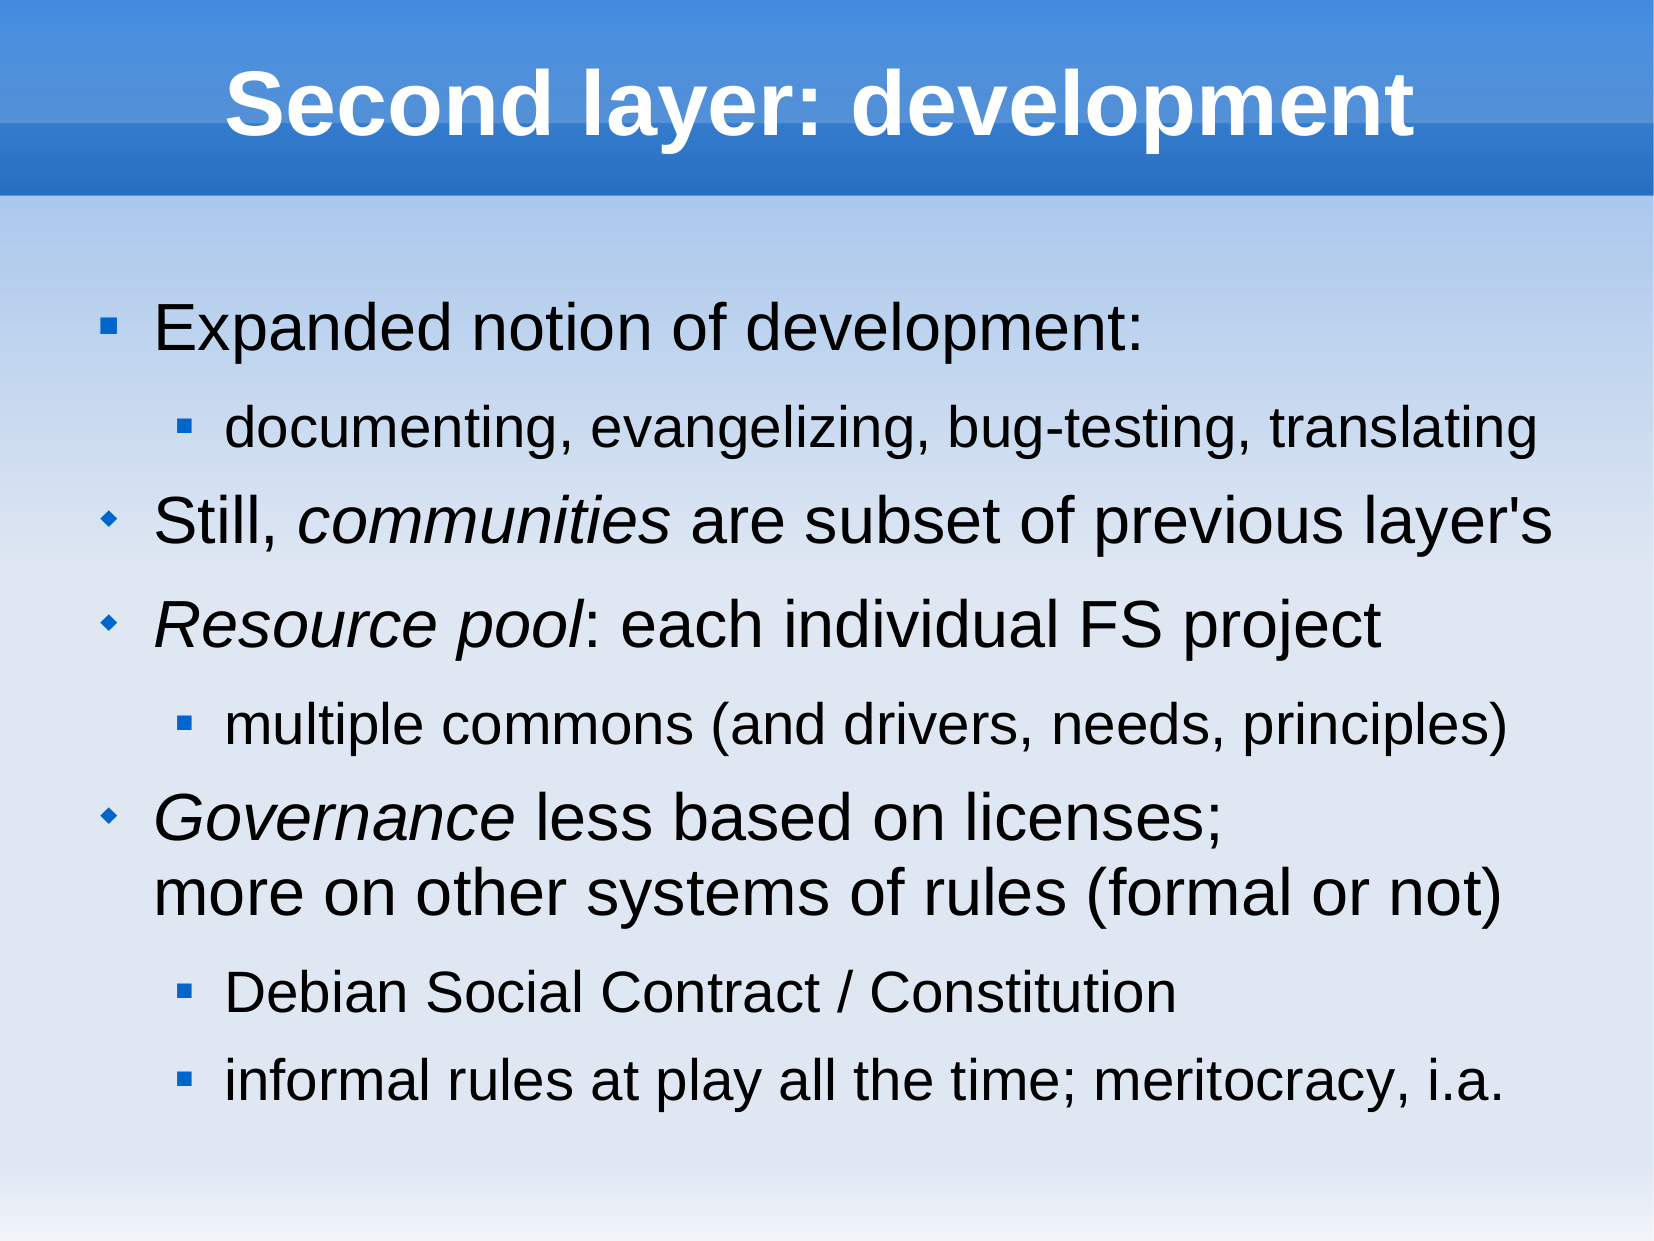

# Second layer: development
Expanded notion of development:
documenting, evangelizing, bug-testing, translating
Still, communities are subset of previous layer's
Resource pool: each individual FS project
multiple commons (and drivers, needs, principles)
Governance less based on licenses;
more on other systems of rules (formal or not)
Debian Social Contract / Constitution
informal rules at play all the time; meritocracy, i.a.